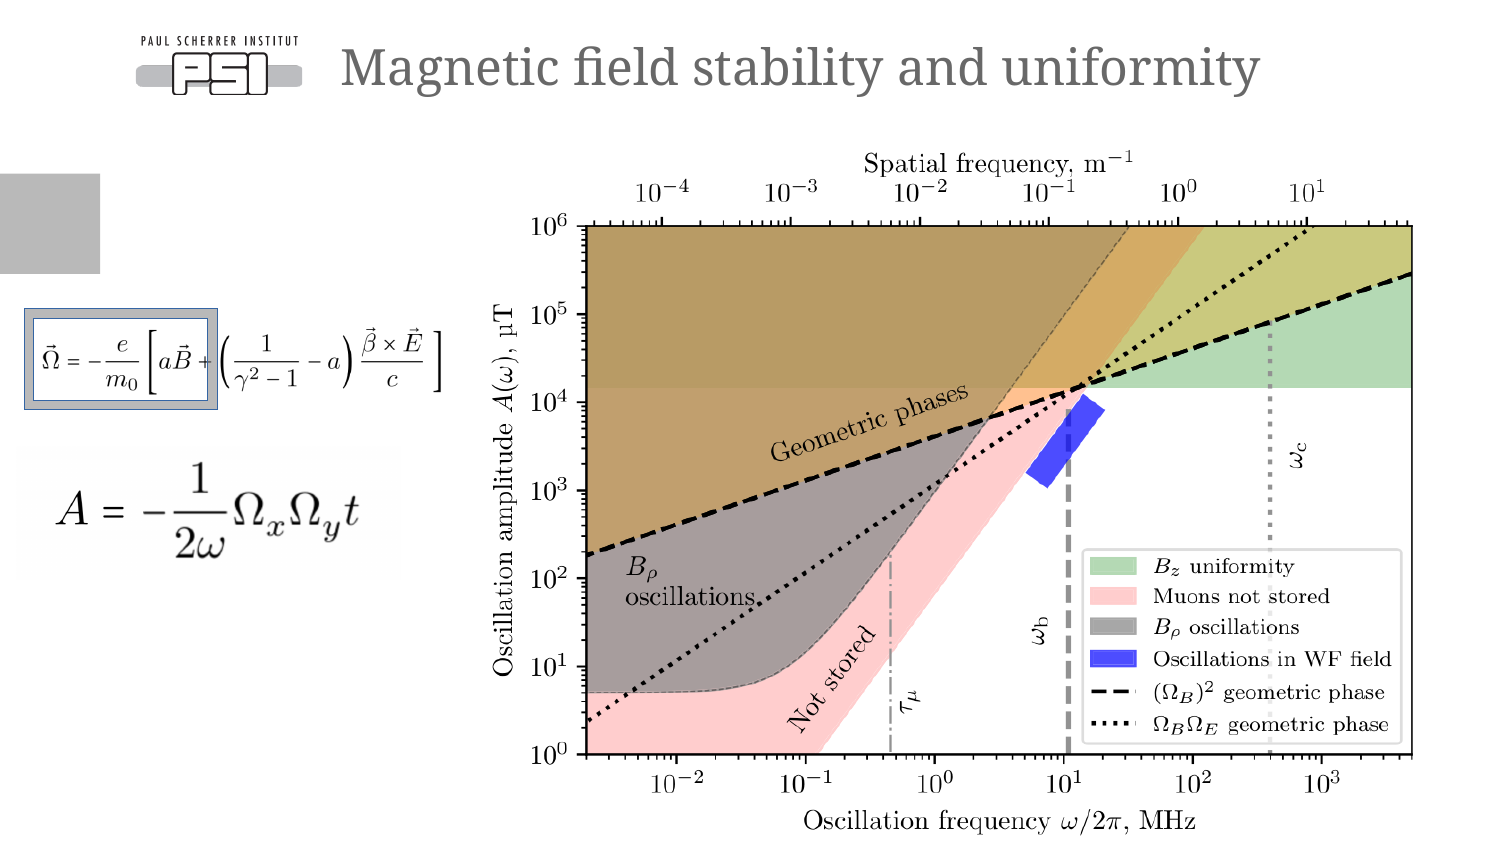

# Magnetic field stability and uniformity
Page